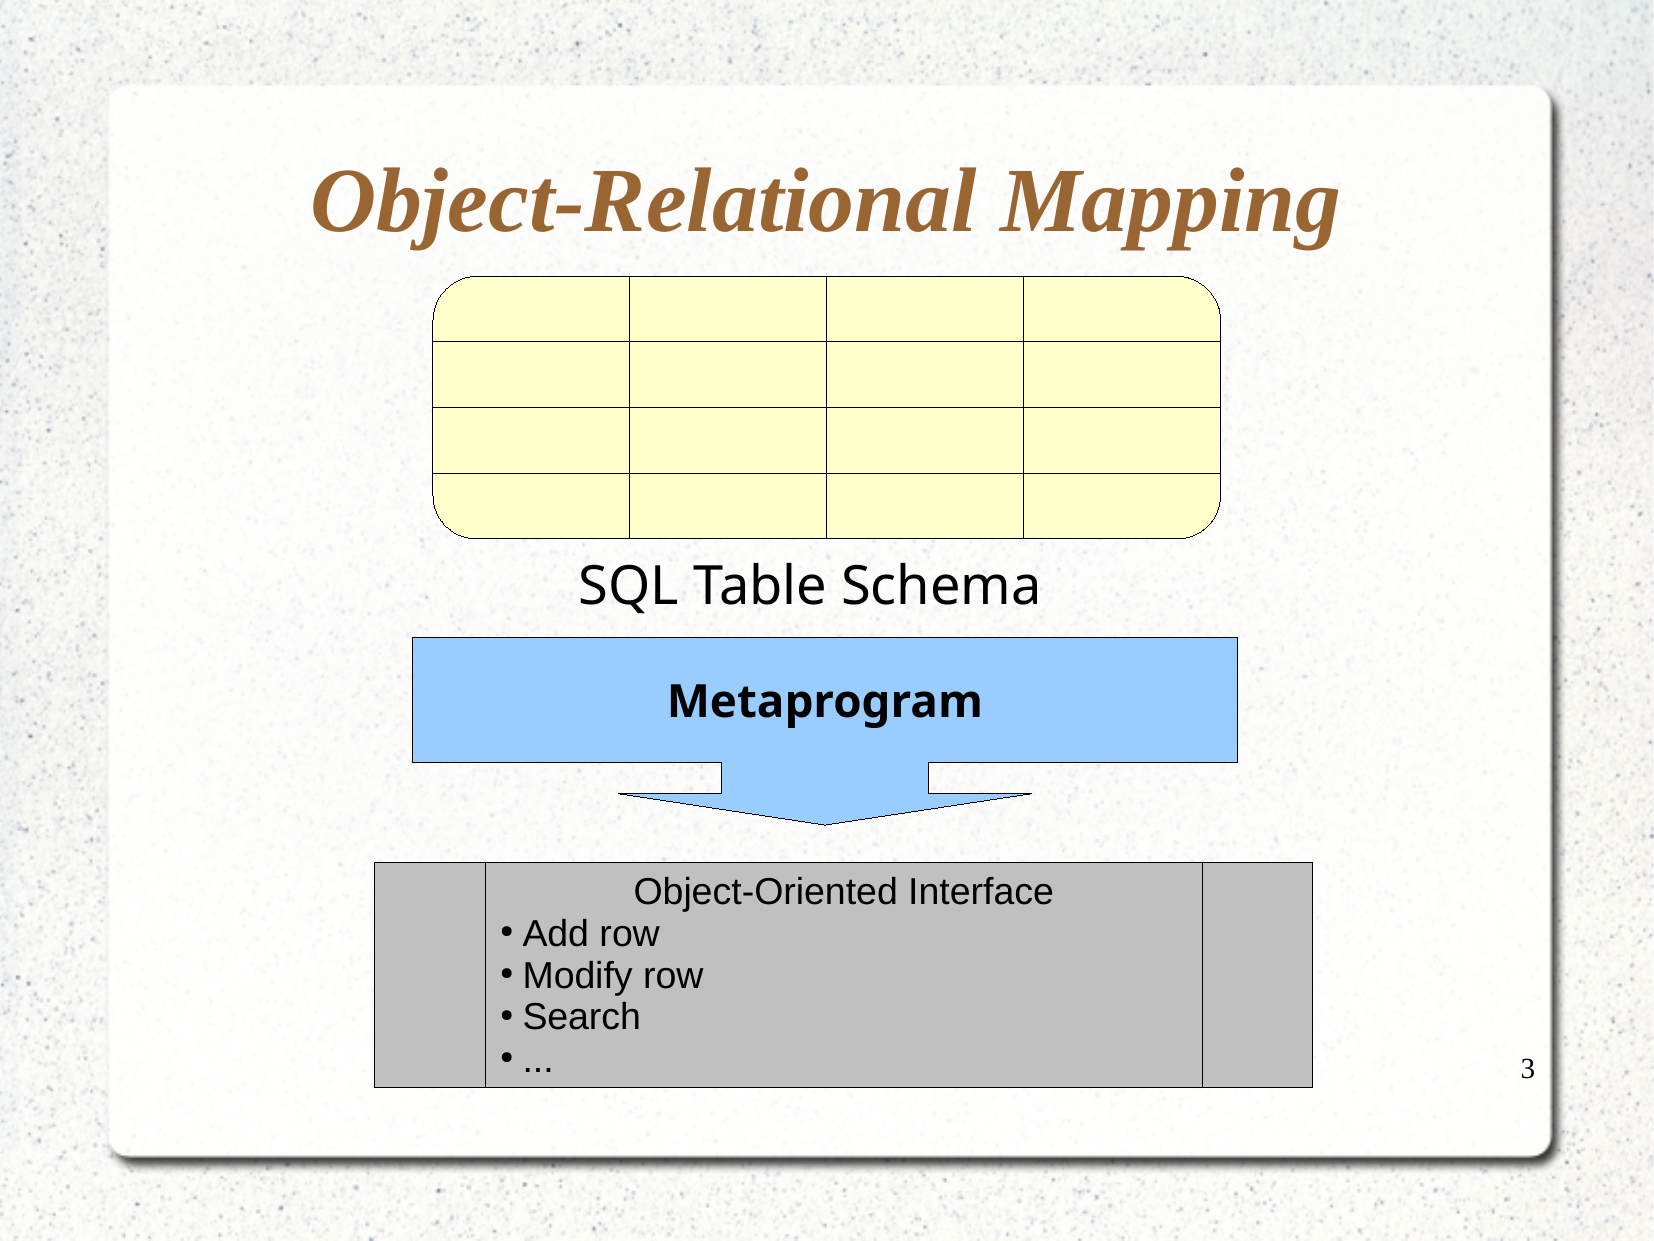

# Object-Relational Mapping
SQL Table Schema
Metaprogram
Object-Oriented Interface
Add row
Modify row
Search
...
3